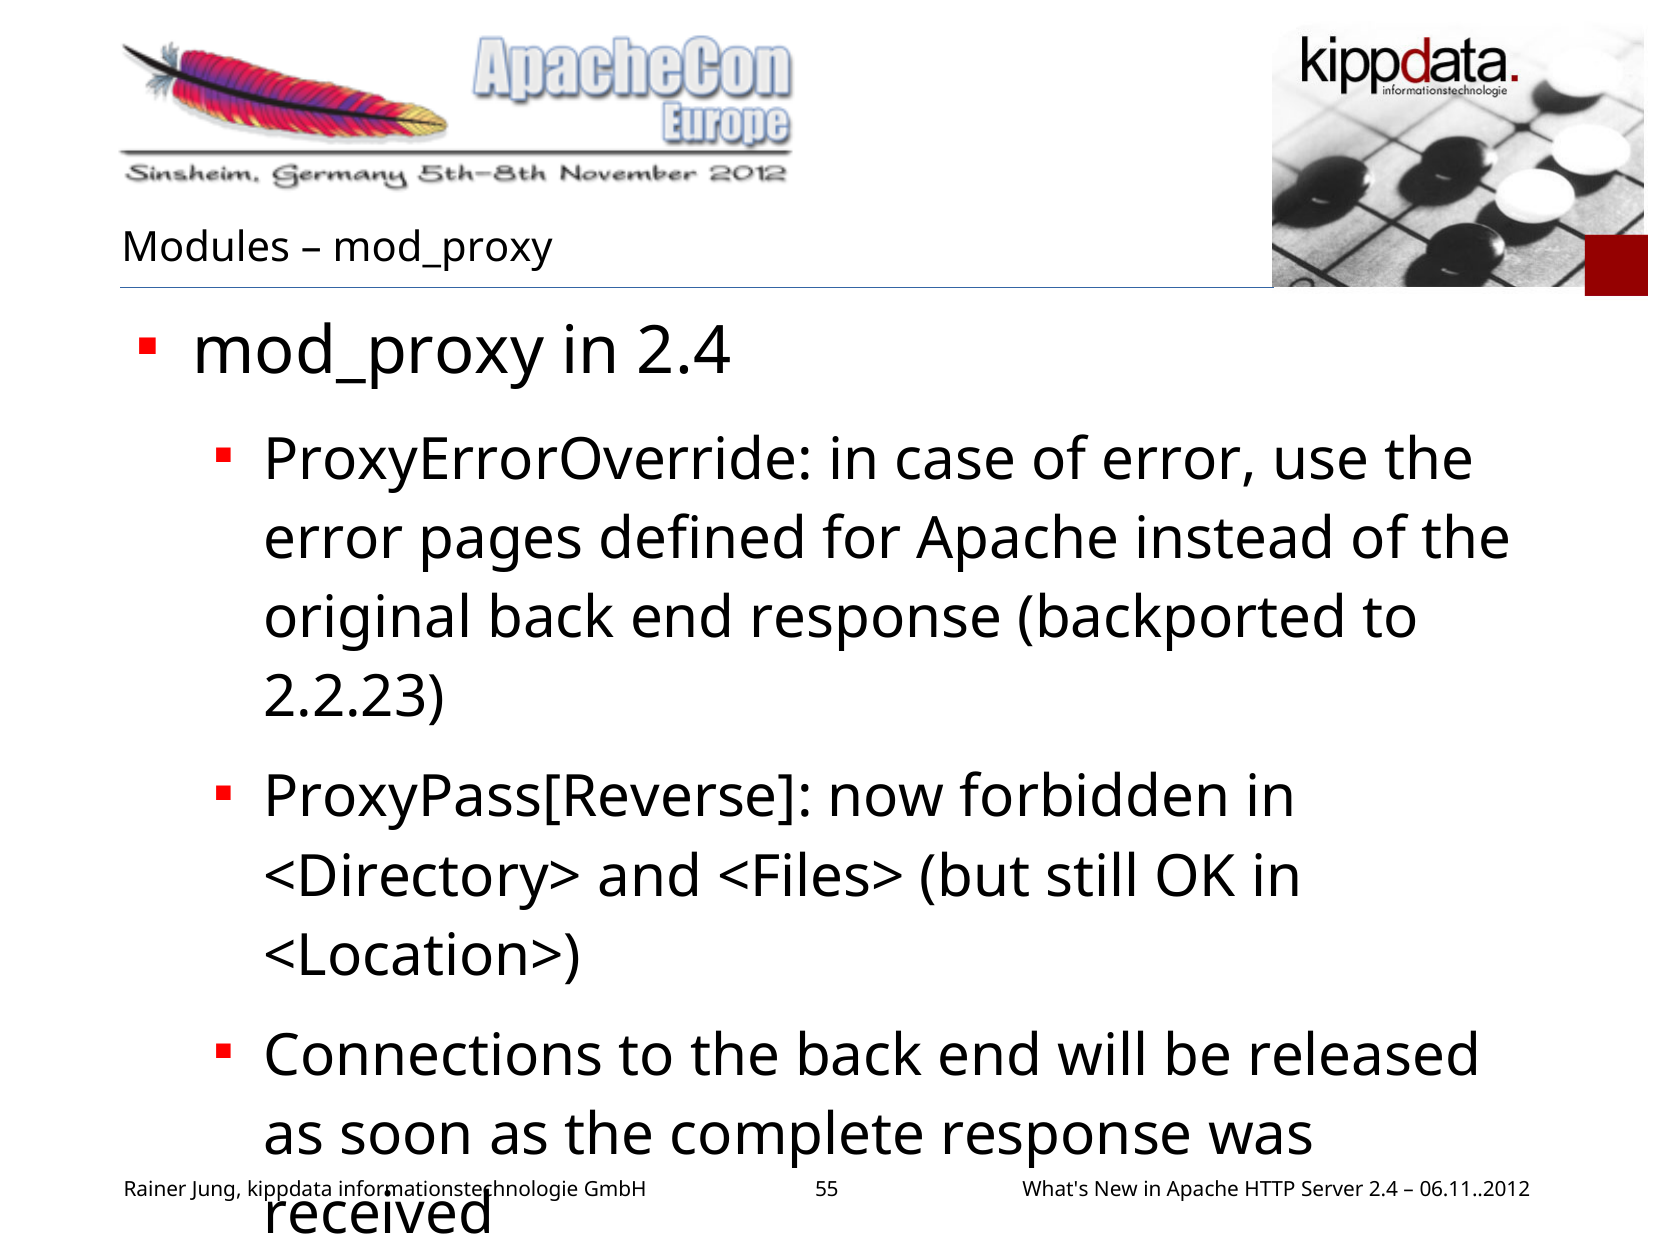

# Modules – mod_proxy
mod_proxy in 2.4
ProxyErrorOverride: in case of error, use the error pages defined for Apache instead of the original back end response (backported to 2.2.23)
ProxyPass[Reverse]: now forbidden in <Directory> and <Files> (but still OK in <Location>)
Connections to the back end will be released as soon as the complete response was received
Even if sending the response to the client is not yet completed